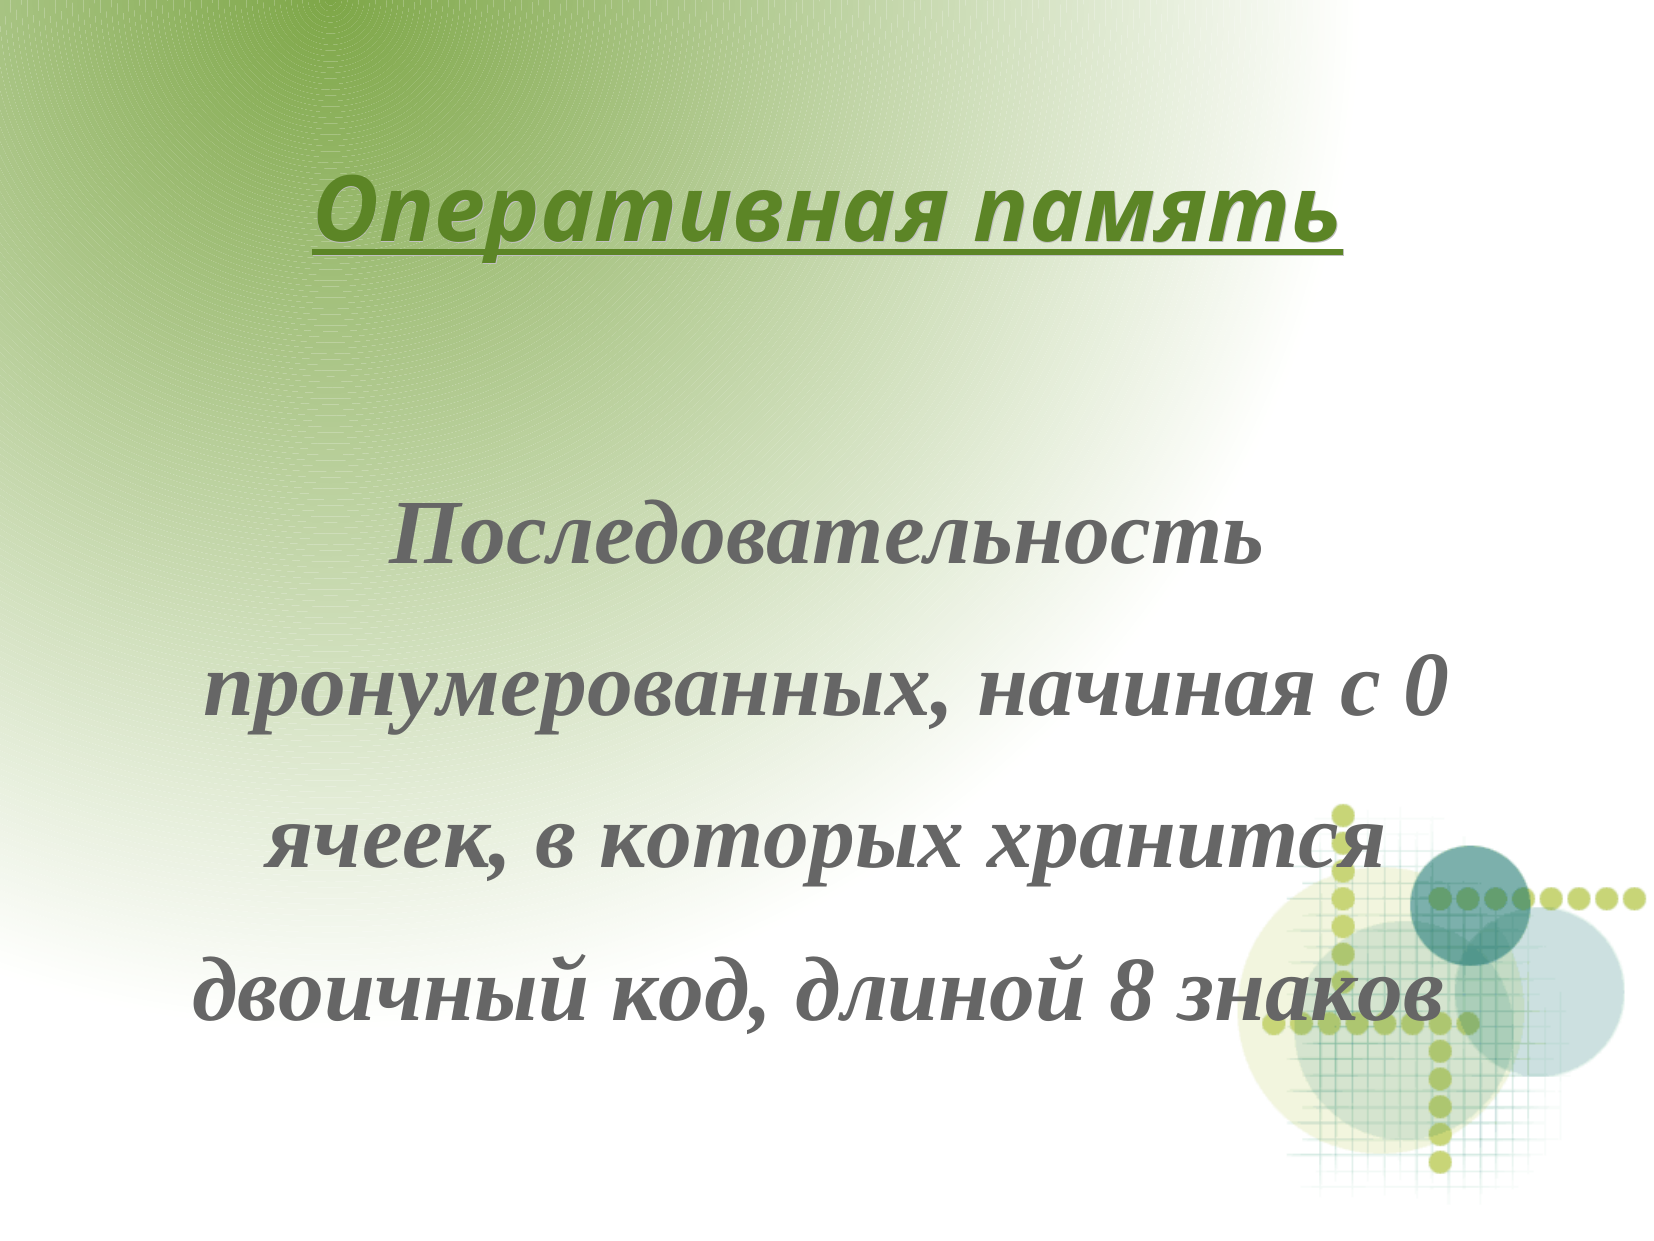

# Оперативная память
Последовательность пронумерованных, начиная с 0 ячеек, в которых хранится двоичный код, длиной 8 знаков